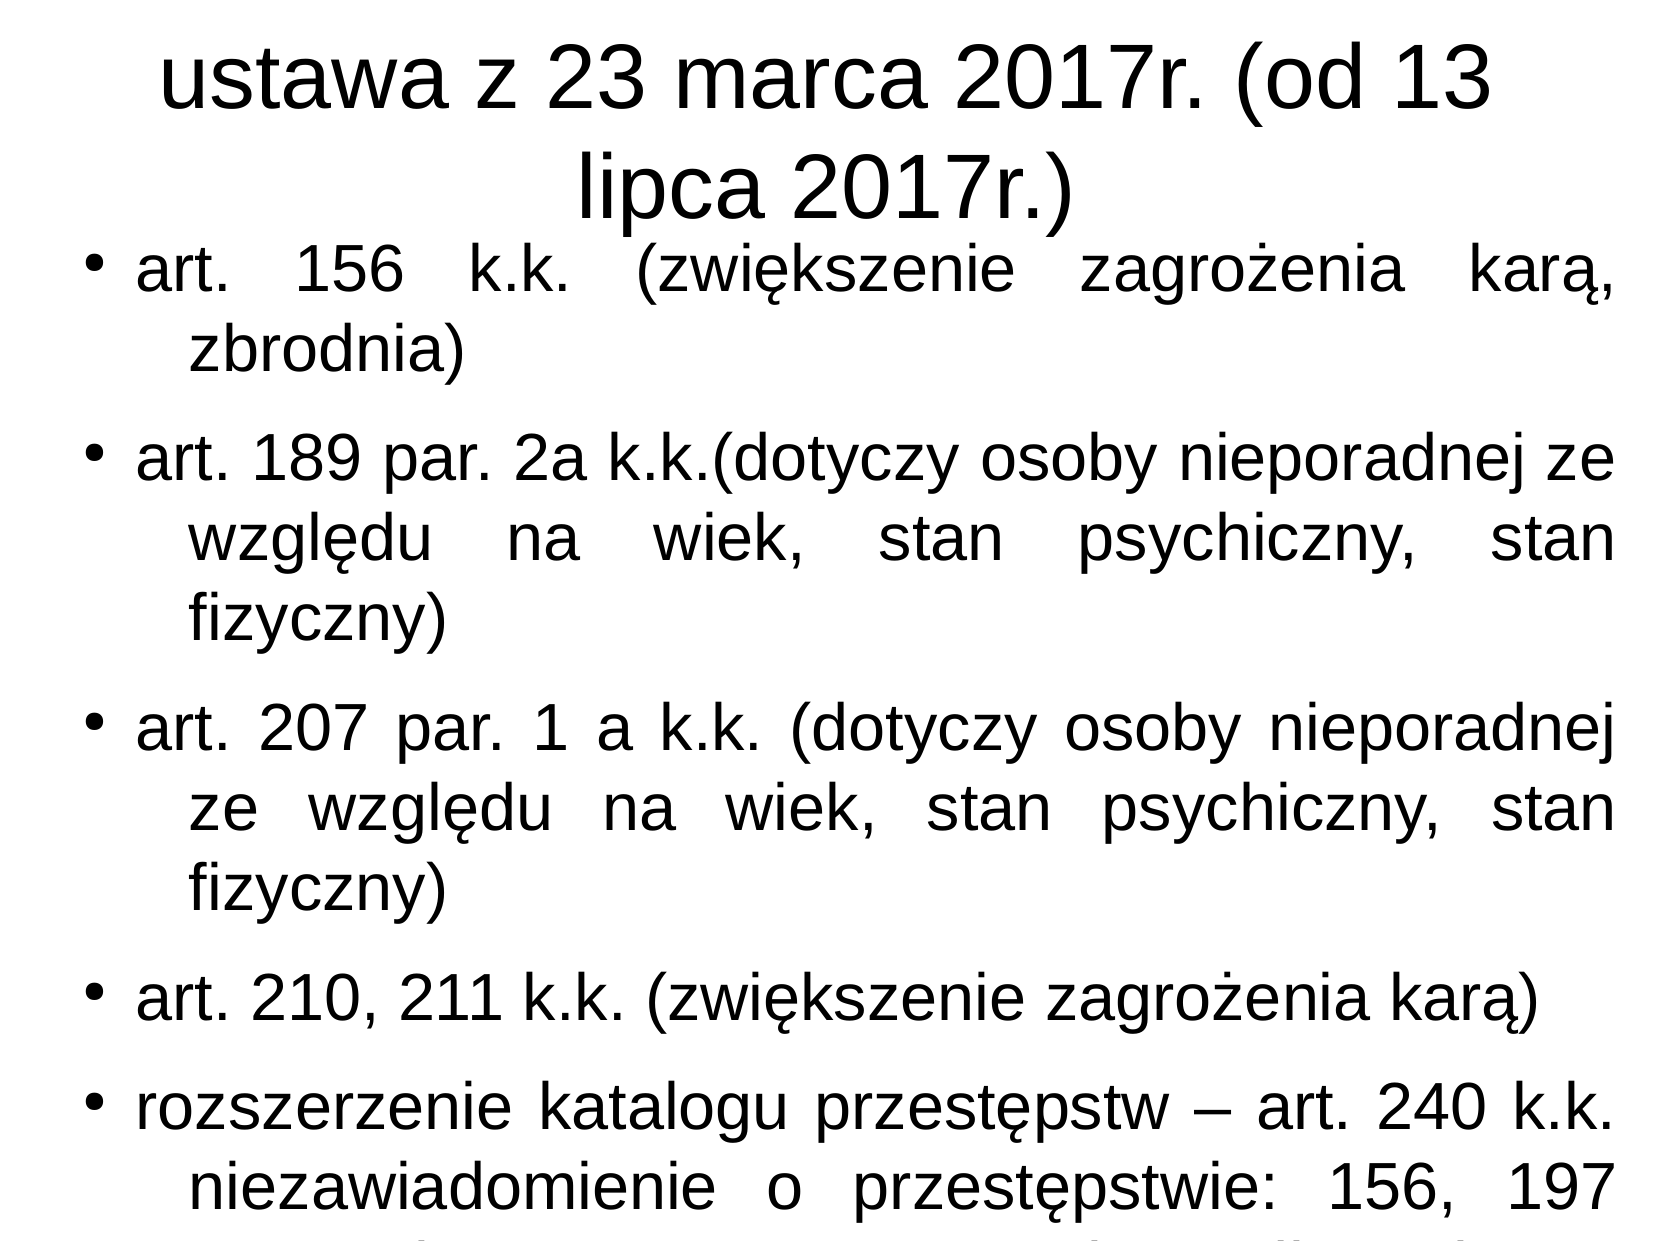

# ustawa z 23 marca 2017r. (od 13 lipca 2017r.)
art. 156 k.k. (zwiększenie zagrożenia karą, zbrodnia)
art. 189 par. 2a k.k.(dotyczy osoby nieporadnej ze względu na wiek, stan psychiczny, stan fizyczny)
art. 207 par. 1 a k.k. (dotyczy osoby nieporadnej ze względu na wiek, stan psychiczny, stan fizyczny)
art. 210, 211 k.k. (zwiększenie zagrożenia karą)
rozszerzenie katalogu przestępstw – art. 240 k.k. niezawiadomienie o przestępstwie: 156, 197 par. 3 i 4, 198, 200 oraz nie podlega karze pokrzywdzony, który nie zawiadamia